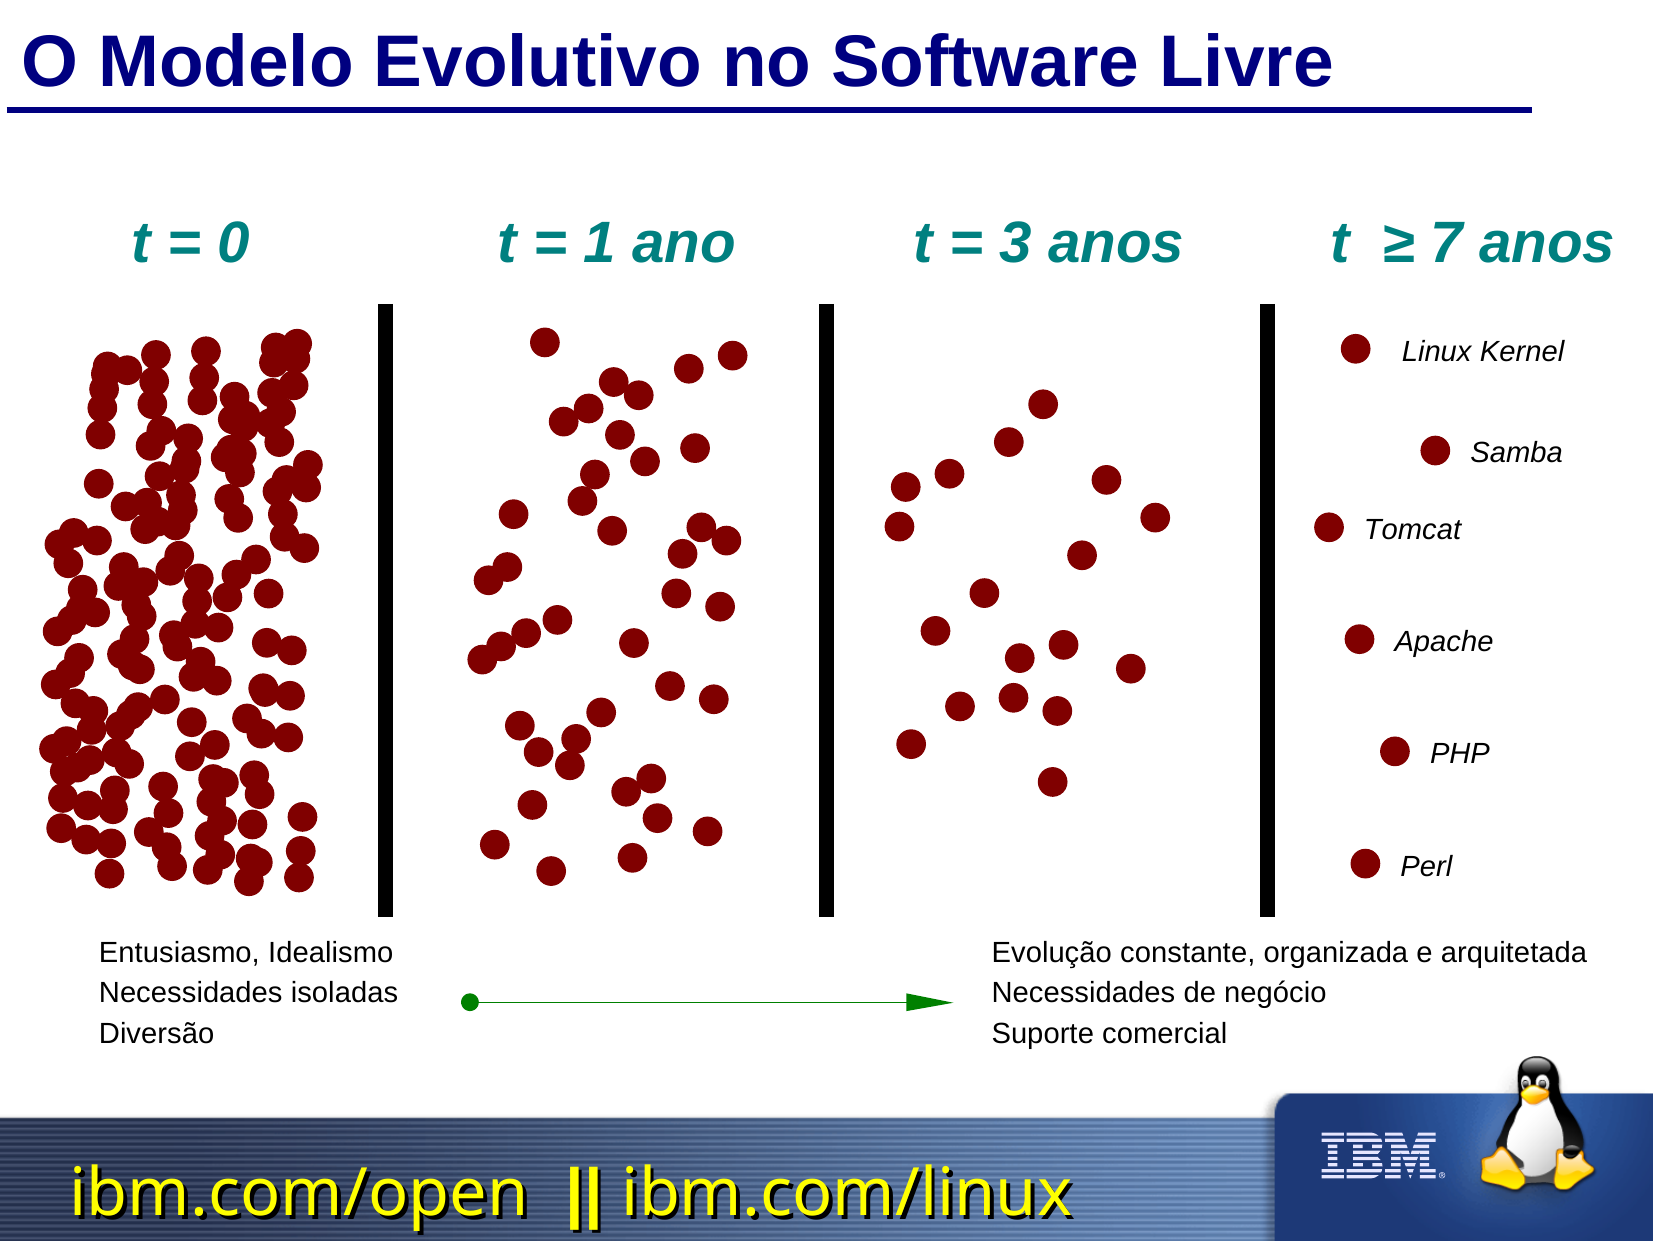

O Modelo Evolutivo no Software Livre
t = 0
t = 1 ano
t = 3 anos
t ≥ 7 anos
Linux Kernel
Samba
Tomcat
Apache
PHP
Perl
# Entusiasmo, Idealismo
Necessidades isoladas
Diversão
Evolução constante, organizada e arquitetada
Necessidades de negócio
Suporte comercial